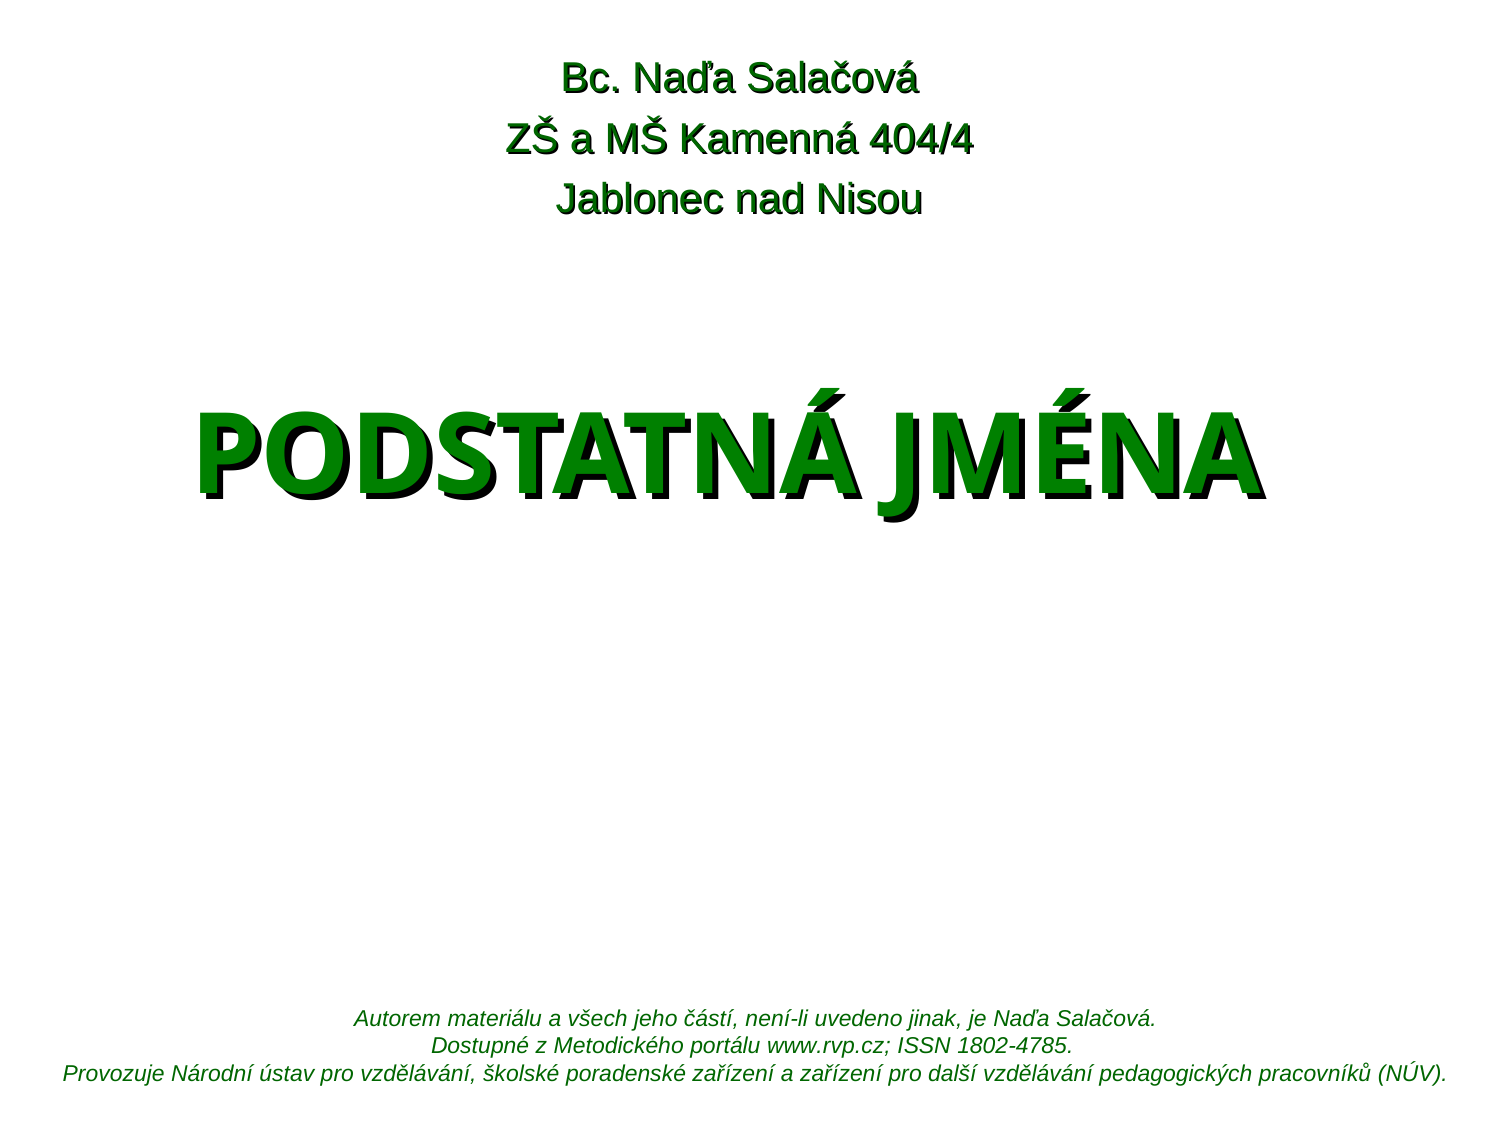

Bc. Naďa Salačová
ZŠ a MŠ Kamenná 404/4
Jablonec nad Nisou
# PODSTATNÁ JMÉNA
Autorem materiálu a všech jeho částí, není-li uvedeno jinak, je Naďa Salačová.
Dostupné z Metodického portálu www.rvp.cz; ISSN 1802-4785. 
Provozuje Národní ústav pro vzdělávání, školské poradenské zařízení a zařízení pro další vzdělávání pedagogických pracovníků (NÚV).